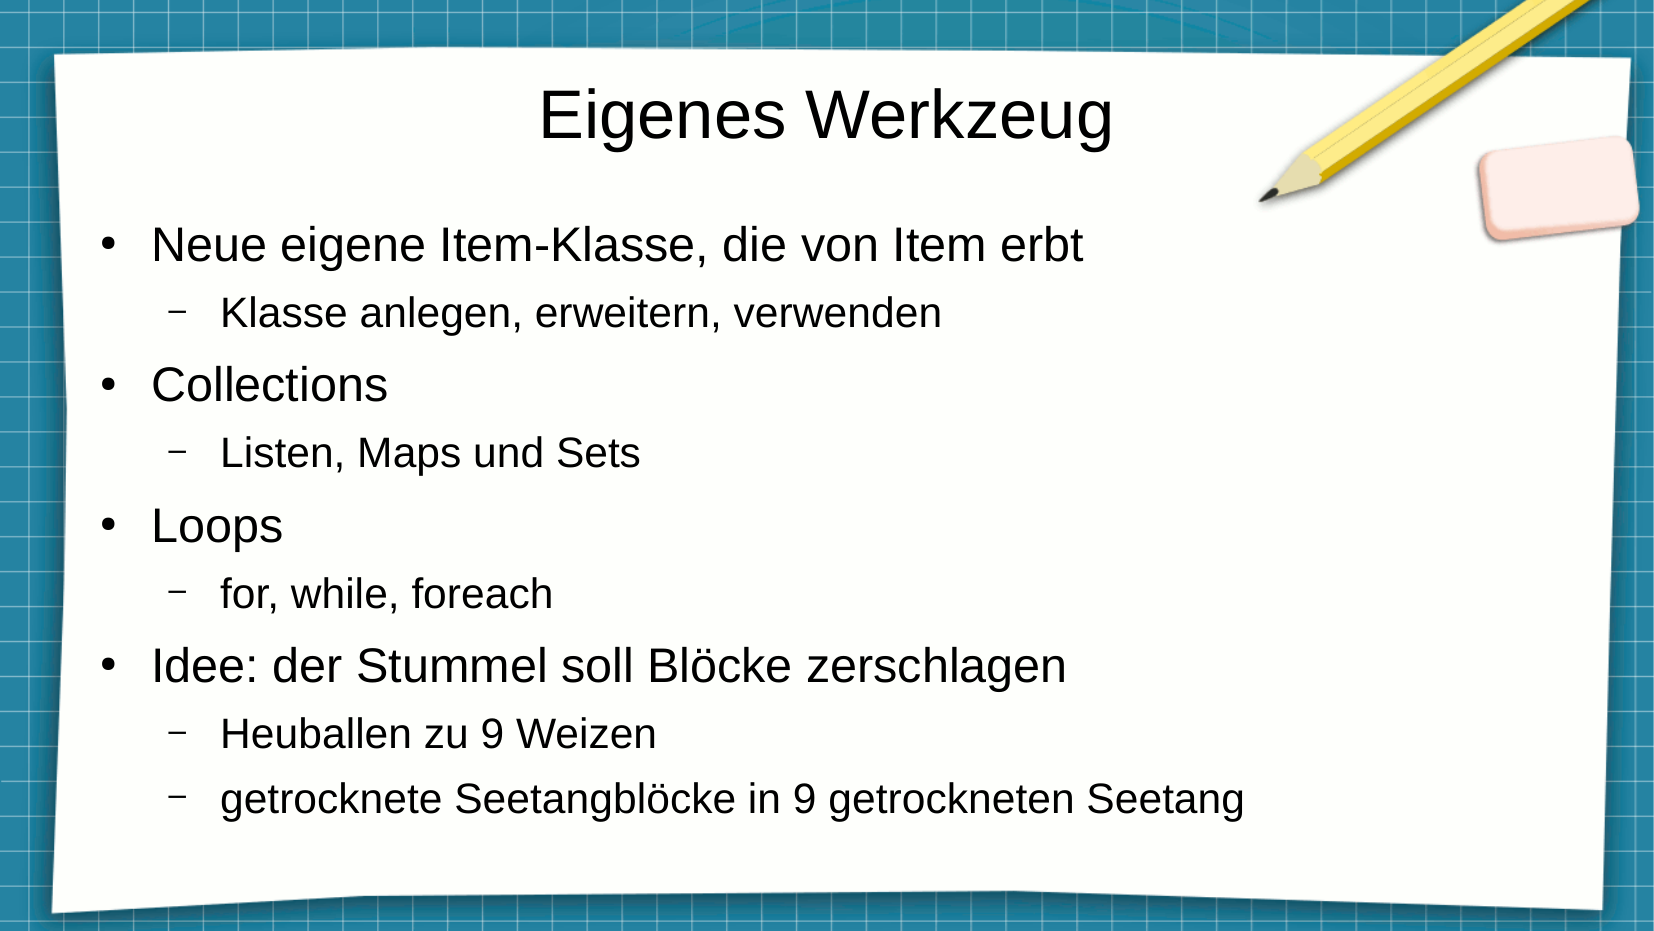

# Eigenes Werkzeug
Neue eigene Item-Klasse, die von Item erbt
Klasse anlegen, erweitern, verwenden
Collections
Listen, Maps und Sets
Loops
for, while, foreach
Idee: der Stummel soll Blöcke zerschlagen
Heuballen zu 9 Weizen
getrocknete Seetangblöcke in 9 getrockneten Seetang